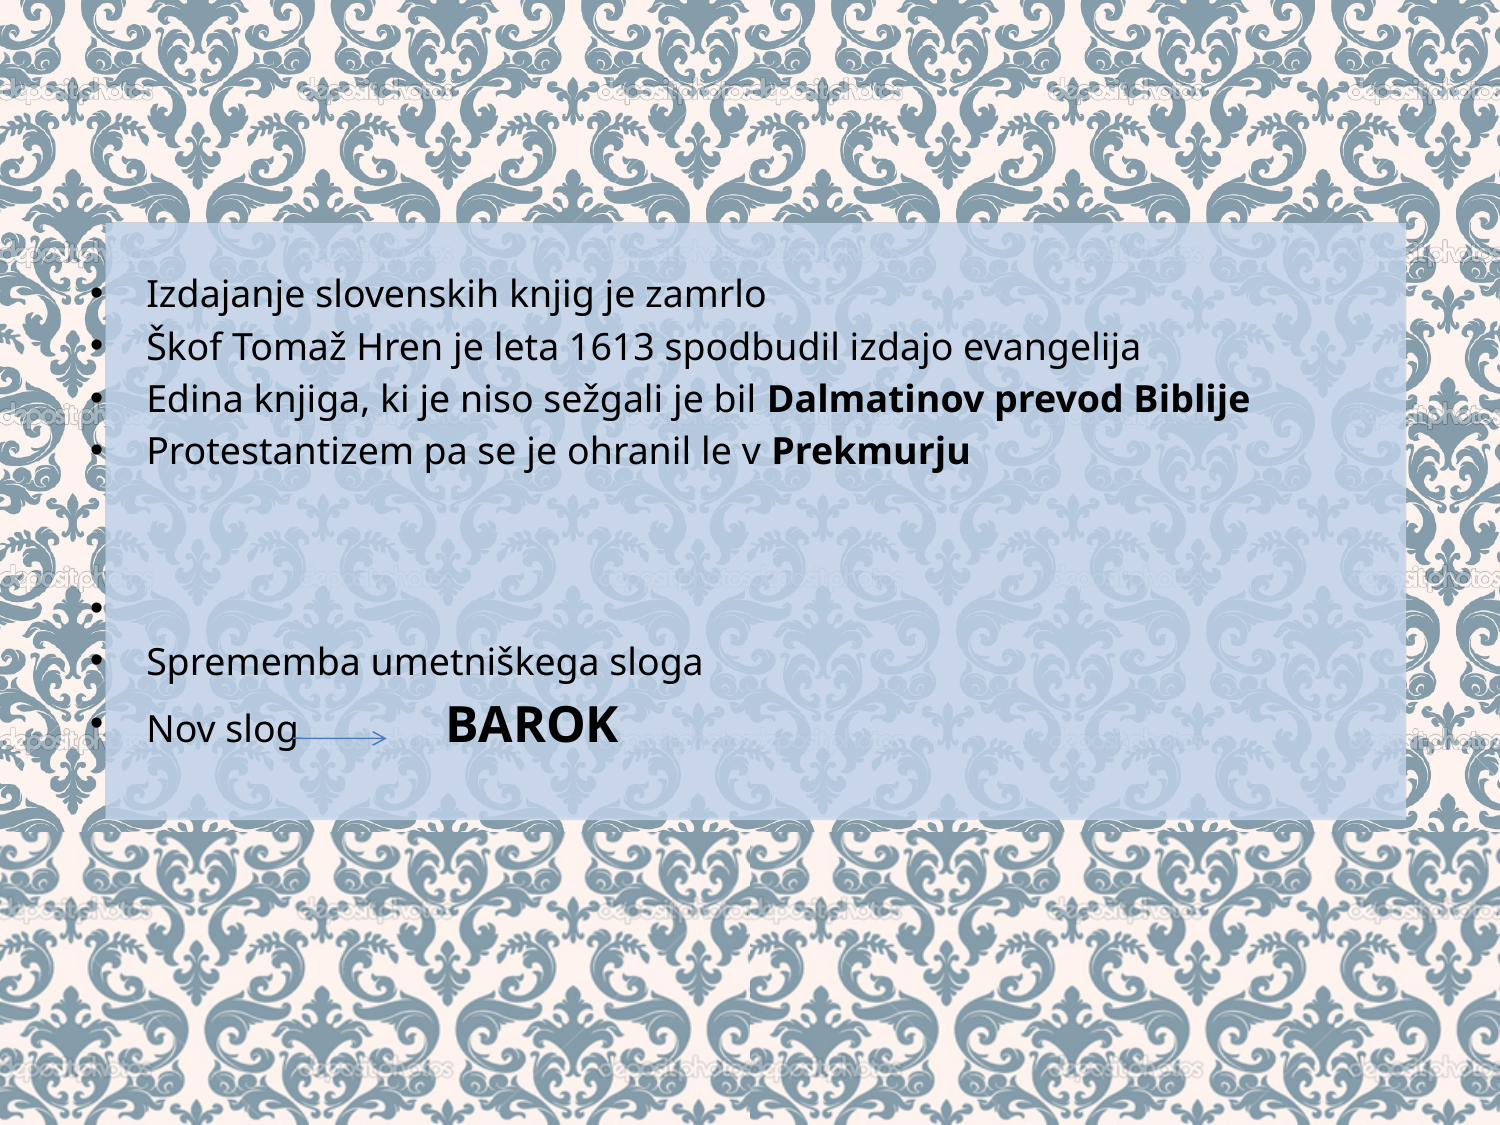

#
Izdajanje slovenskih knjig je zamrlo
Škof Tomaž Hren je leta 1613 spodbudil izdajo evangelija
Edina knjiga, ki je niso sežgali je bil Dalmatinov prevod Biblije
Protestantizem pa se je ohranil le v Prekmurju
Sprememba umetniškega sloga
Nov slog BAROK